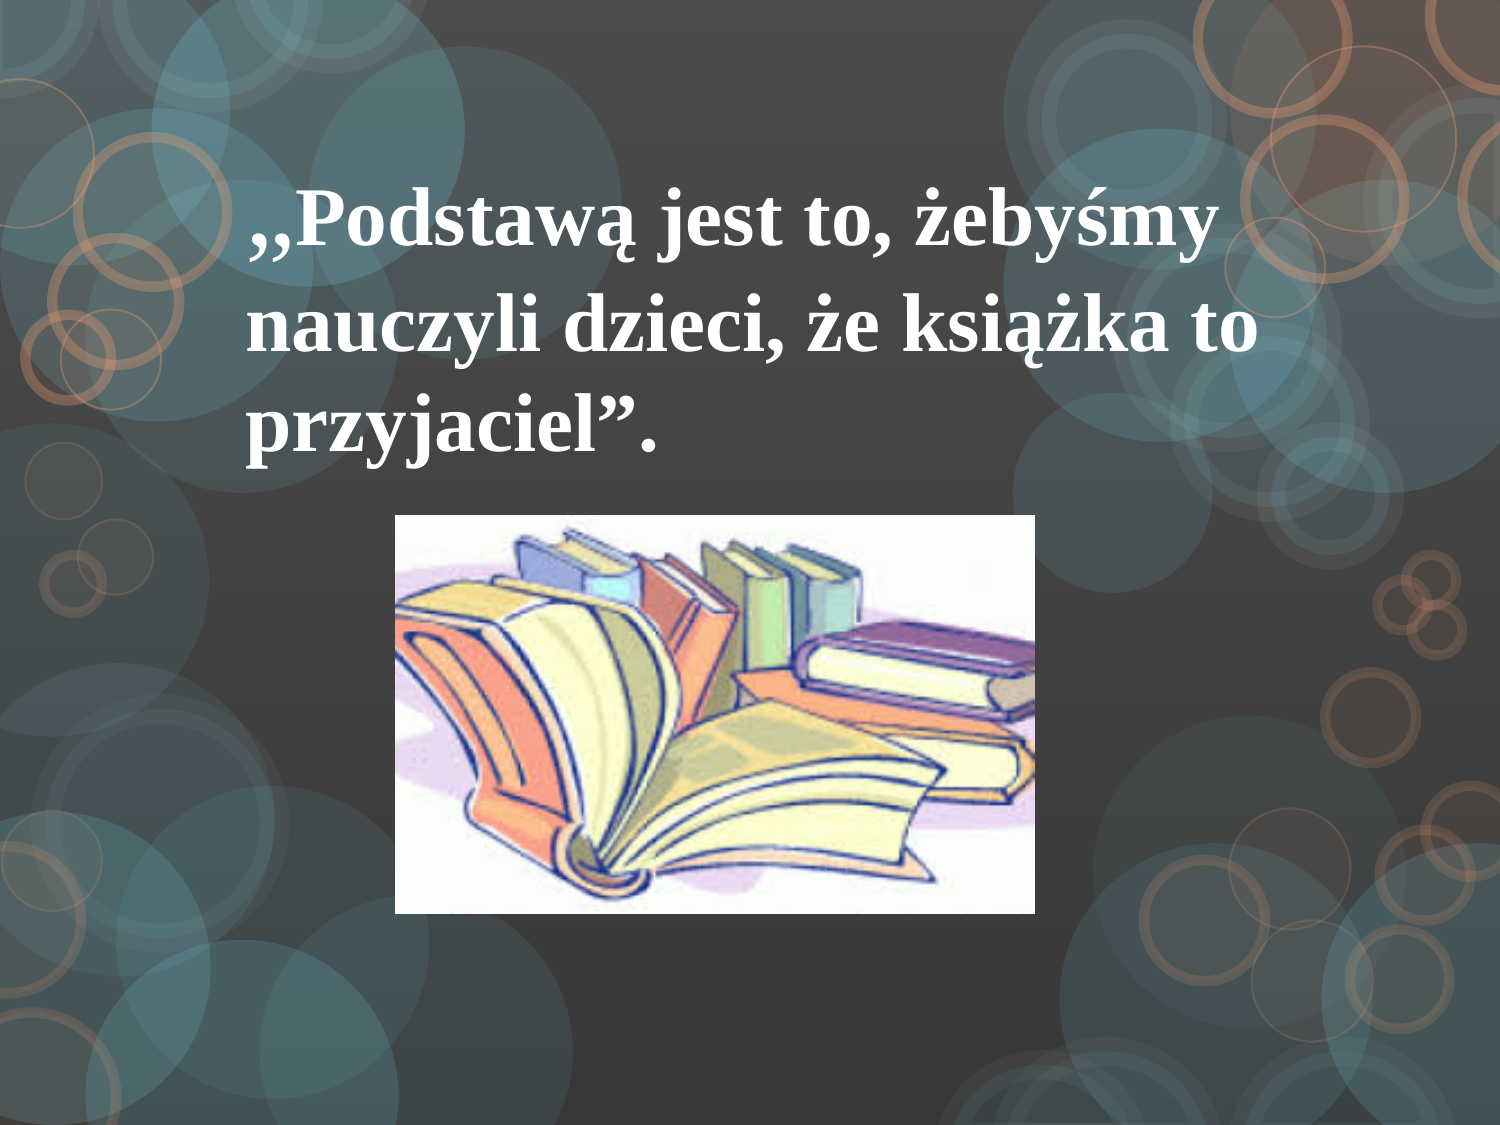

„Podstawą jest to, żebyśmy nauczyli dzieci, że książka to przyjaciel”.